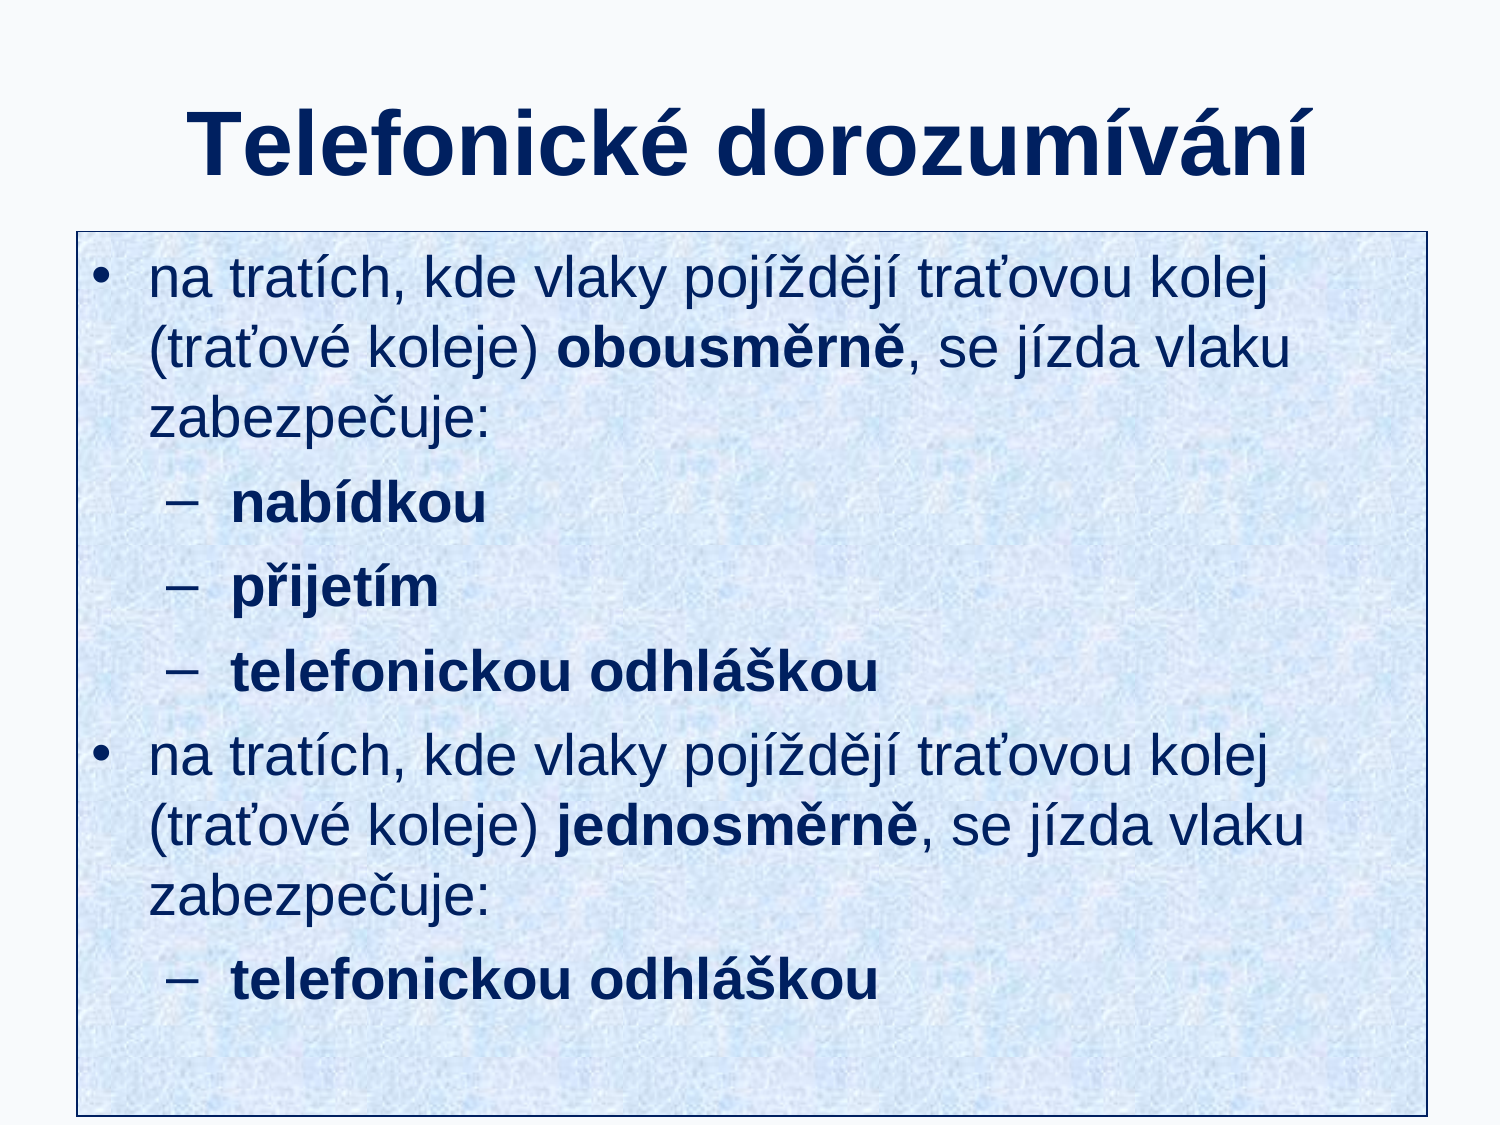

# Telefonické dorozumívání
na tratích, kde vlaky pojíždějí traťovou kolej (traťové koleje) obousměrně, se jízda vlaku zabezpečuje:
 nabídkou
 přijetím
 telefonickou odhláškou
na tratích, kde vlaky pojíždějí traťovou kolej (traťové koleje) jednosměrně, se jízda vlaku zabezpečuje:
 telefonickou odhláškou